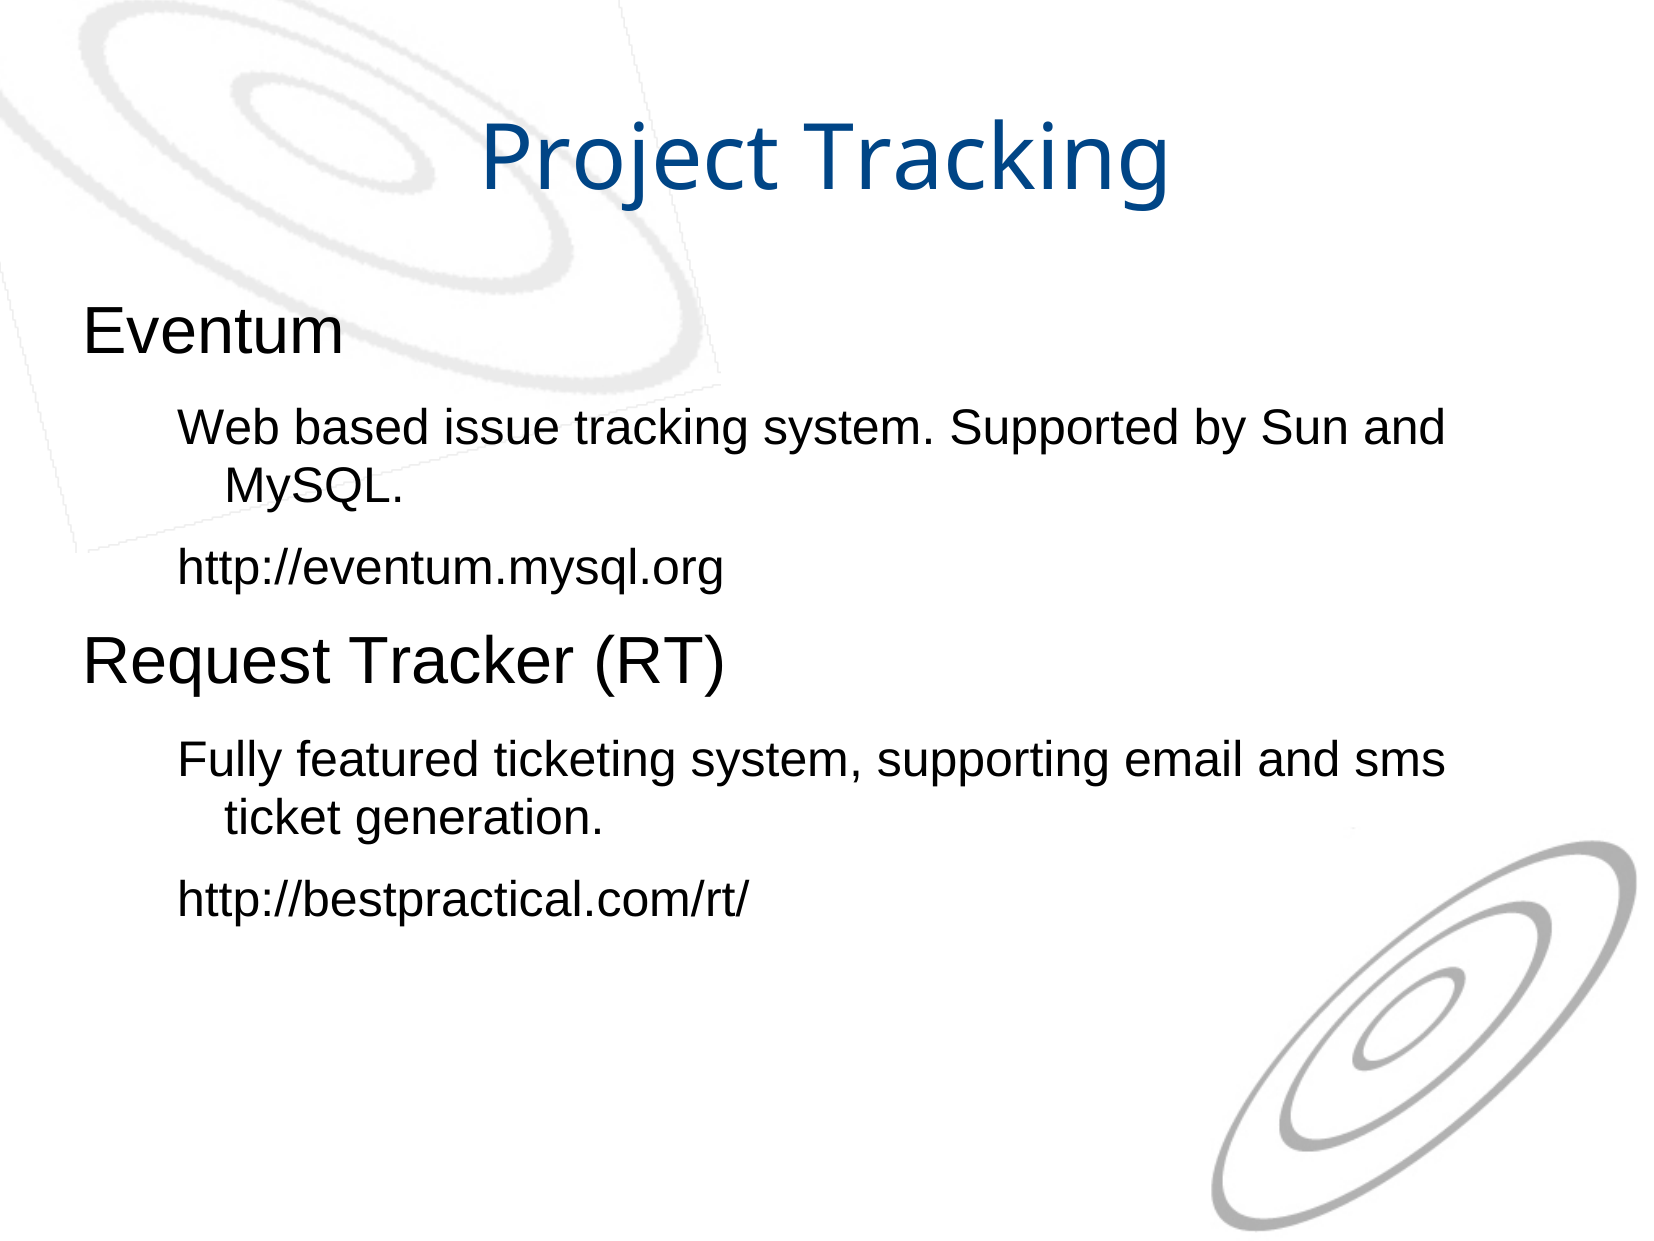

# Project Tracking
Eventum
Web based issue tracking system. Supported by Sun and MySQL.
http://eventum.mysql.org
Request Tracker (RT)‏
Fully featured ticketing system, supporting email and sms ticket generation.
http://bestpractical.com/rt/